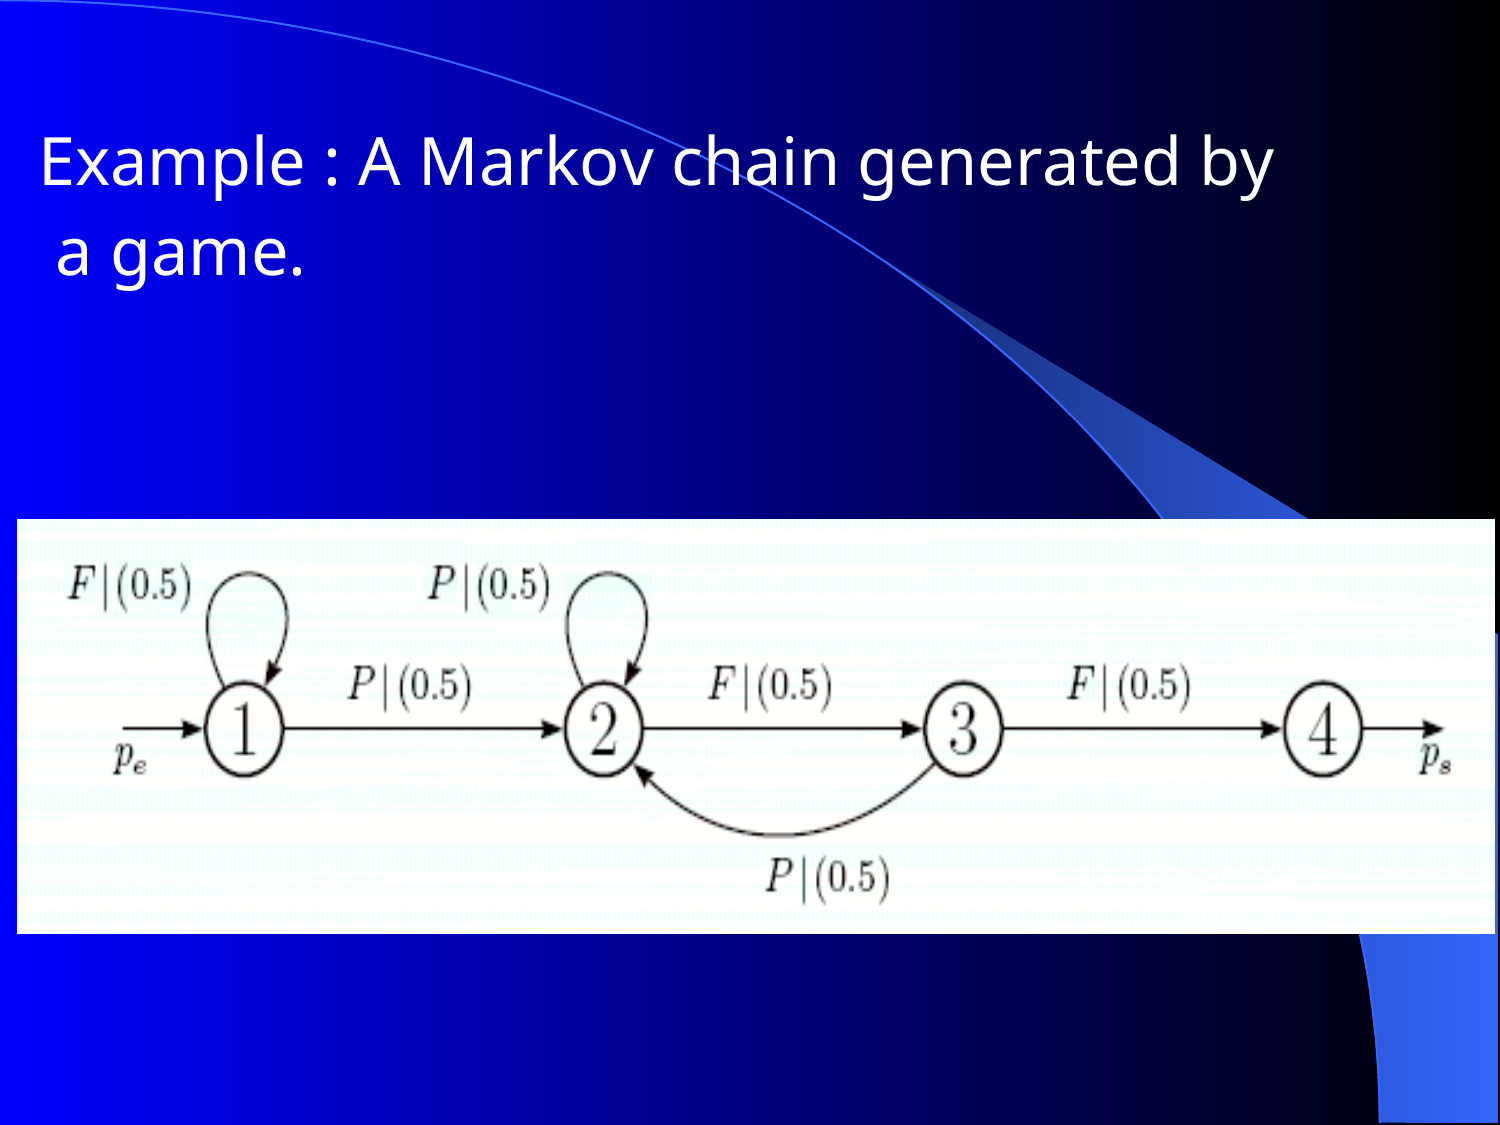

Example : A Markov chain generated by
 a game.